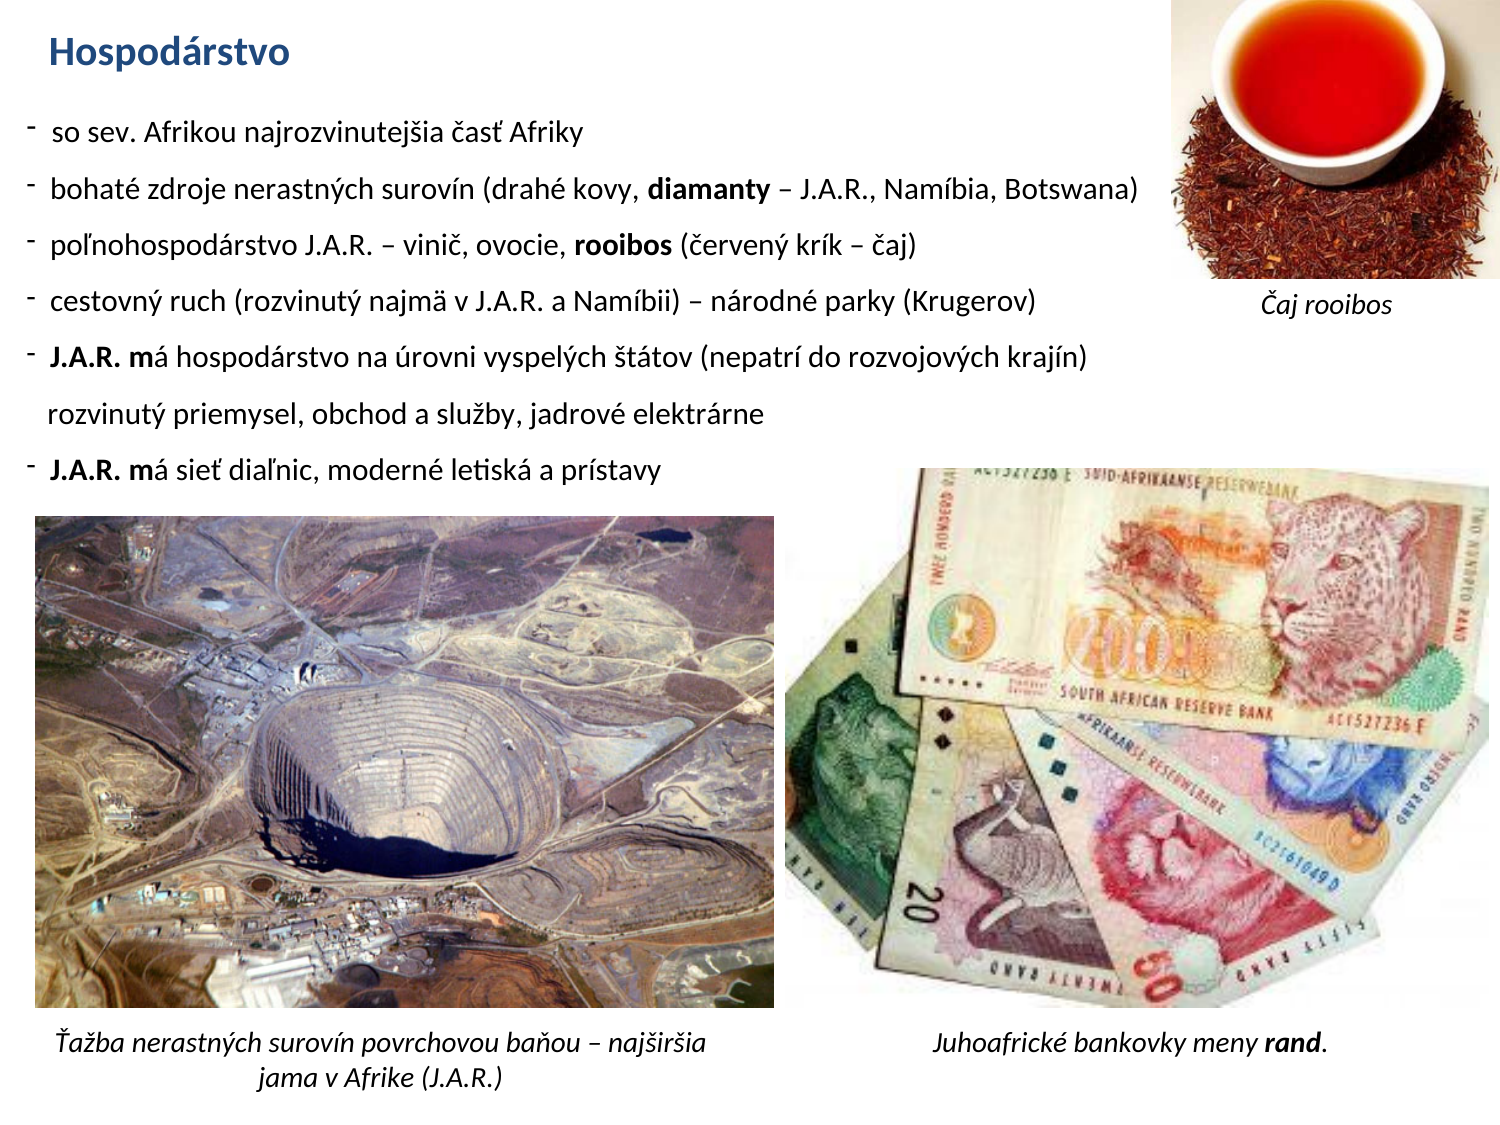

Hospodárstvo
 so sev. Afrikou najrozvinutejšia časť Afriky
 bohaté zdroje nerastných surovín (drahé kovy, diamanty – J.A.R., Namíbia, Botswana)
 poľnohospodárstvo J.A.R. – vinič, ovocie, rooibos (červený krík – čaj)
 cestovný ruch (rozvinutý najmä v J.A.R. a Namíbii) – národné parky (Krugerov)
 J.A.R. má hospodárstvo na úrovni vyspelých štátov (nepatrí do rozvojových krajín)
 rozvinutý priemysel, obchod a služby, jadrové elektrárne
 J.A.R. má sieť diaľnic, moderné letiská a prístavy
Čaj rooibos
Ťažba nerastných surovín povrchovou baňou – najširšia jama v Afrike (J.A.R.)
Juhoafrické bankovky meny rand.